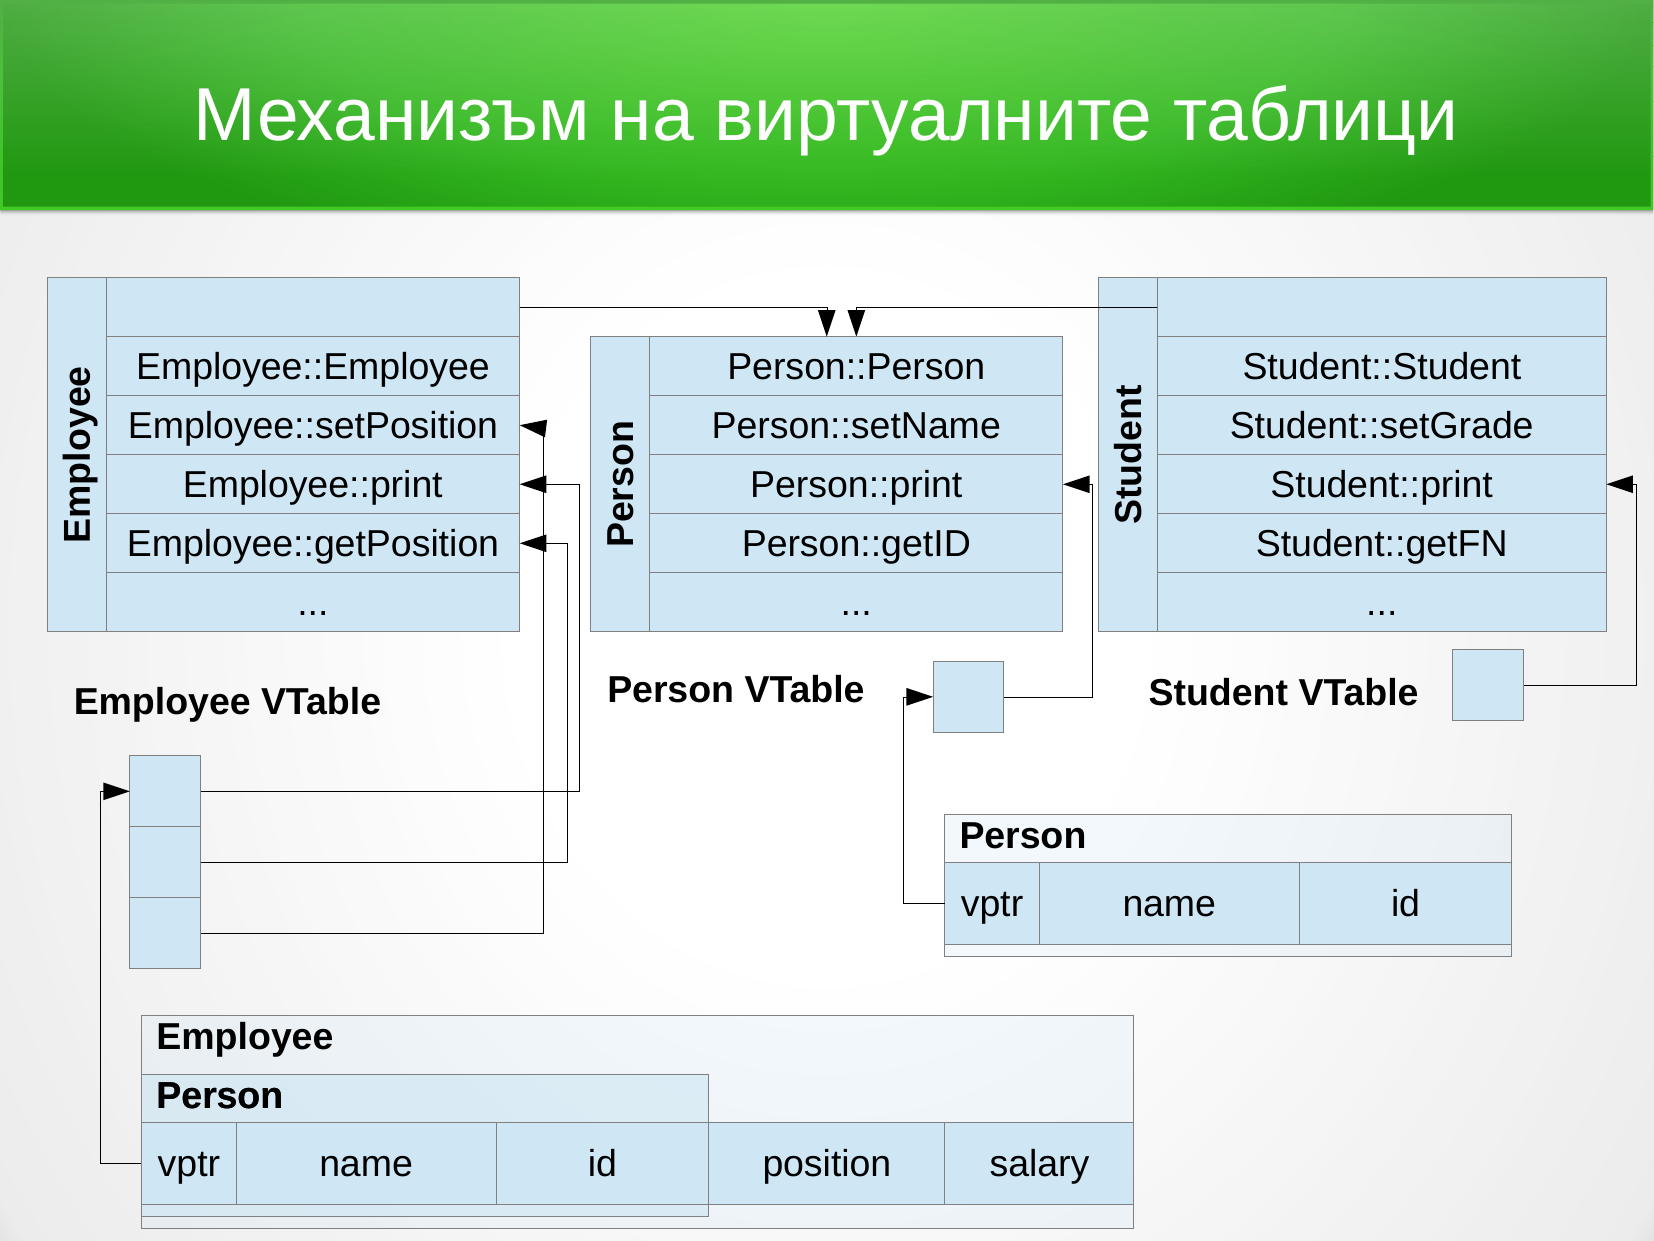

# Механизъм на виртуалните таблици
Employee::Employee
Person::Person
Person::setName
Person
Person::print
Person::getID
...
Student::Student
Employee::setPosition
Student::setGrade
Employee
Student
Employee::print
Student::print
Employee::getPosition
Student::getFN
...
...
Person VTable
Student VTable
Employee VTable
Person
vptr
name
id
Employee
Person
Person
Person
vptr
name
id
position
salary